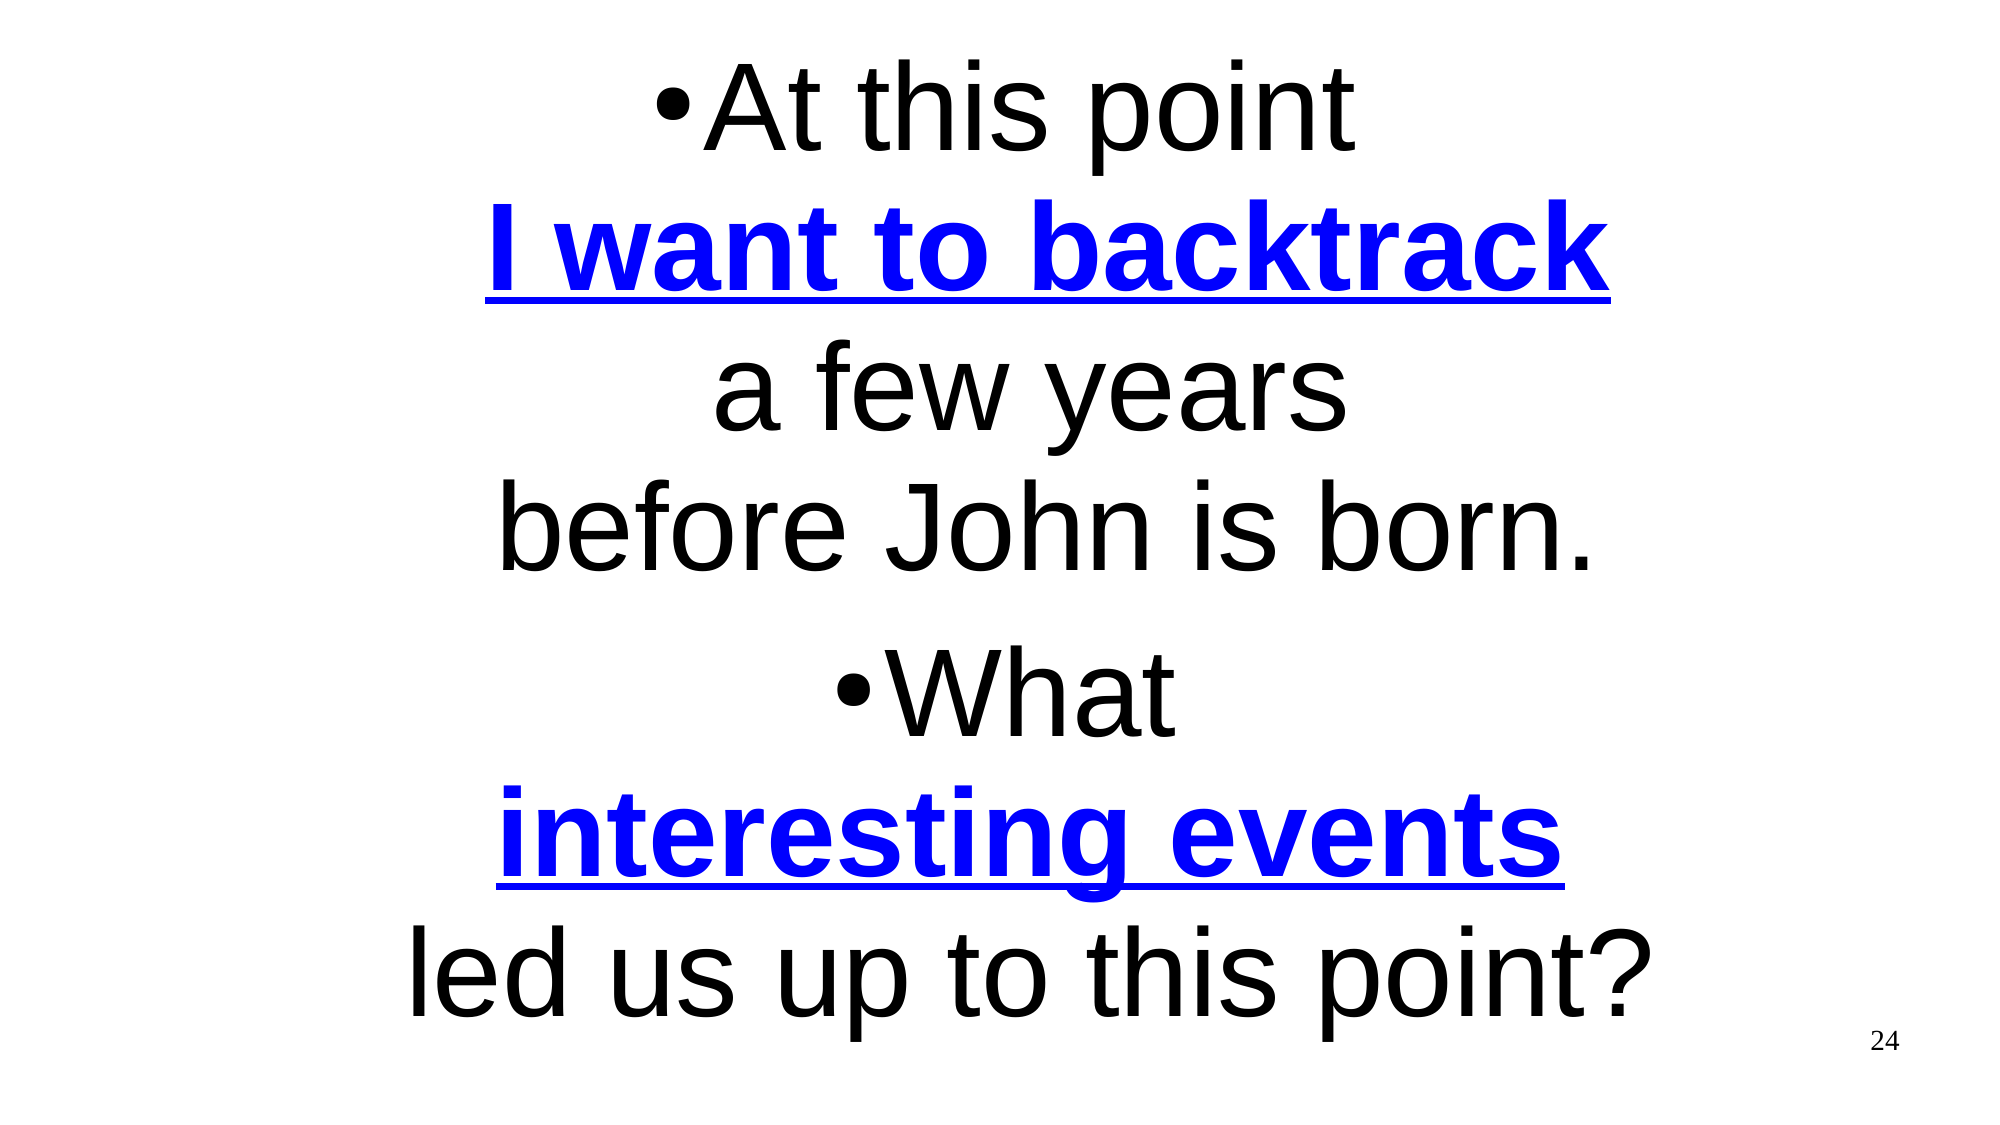

# At this point I want to backtrack a few years before John is born.
What
interesting events
led us up to this point?
24